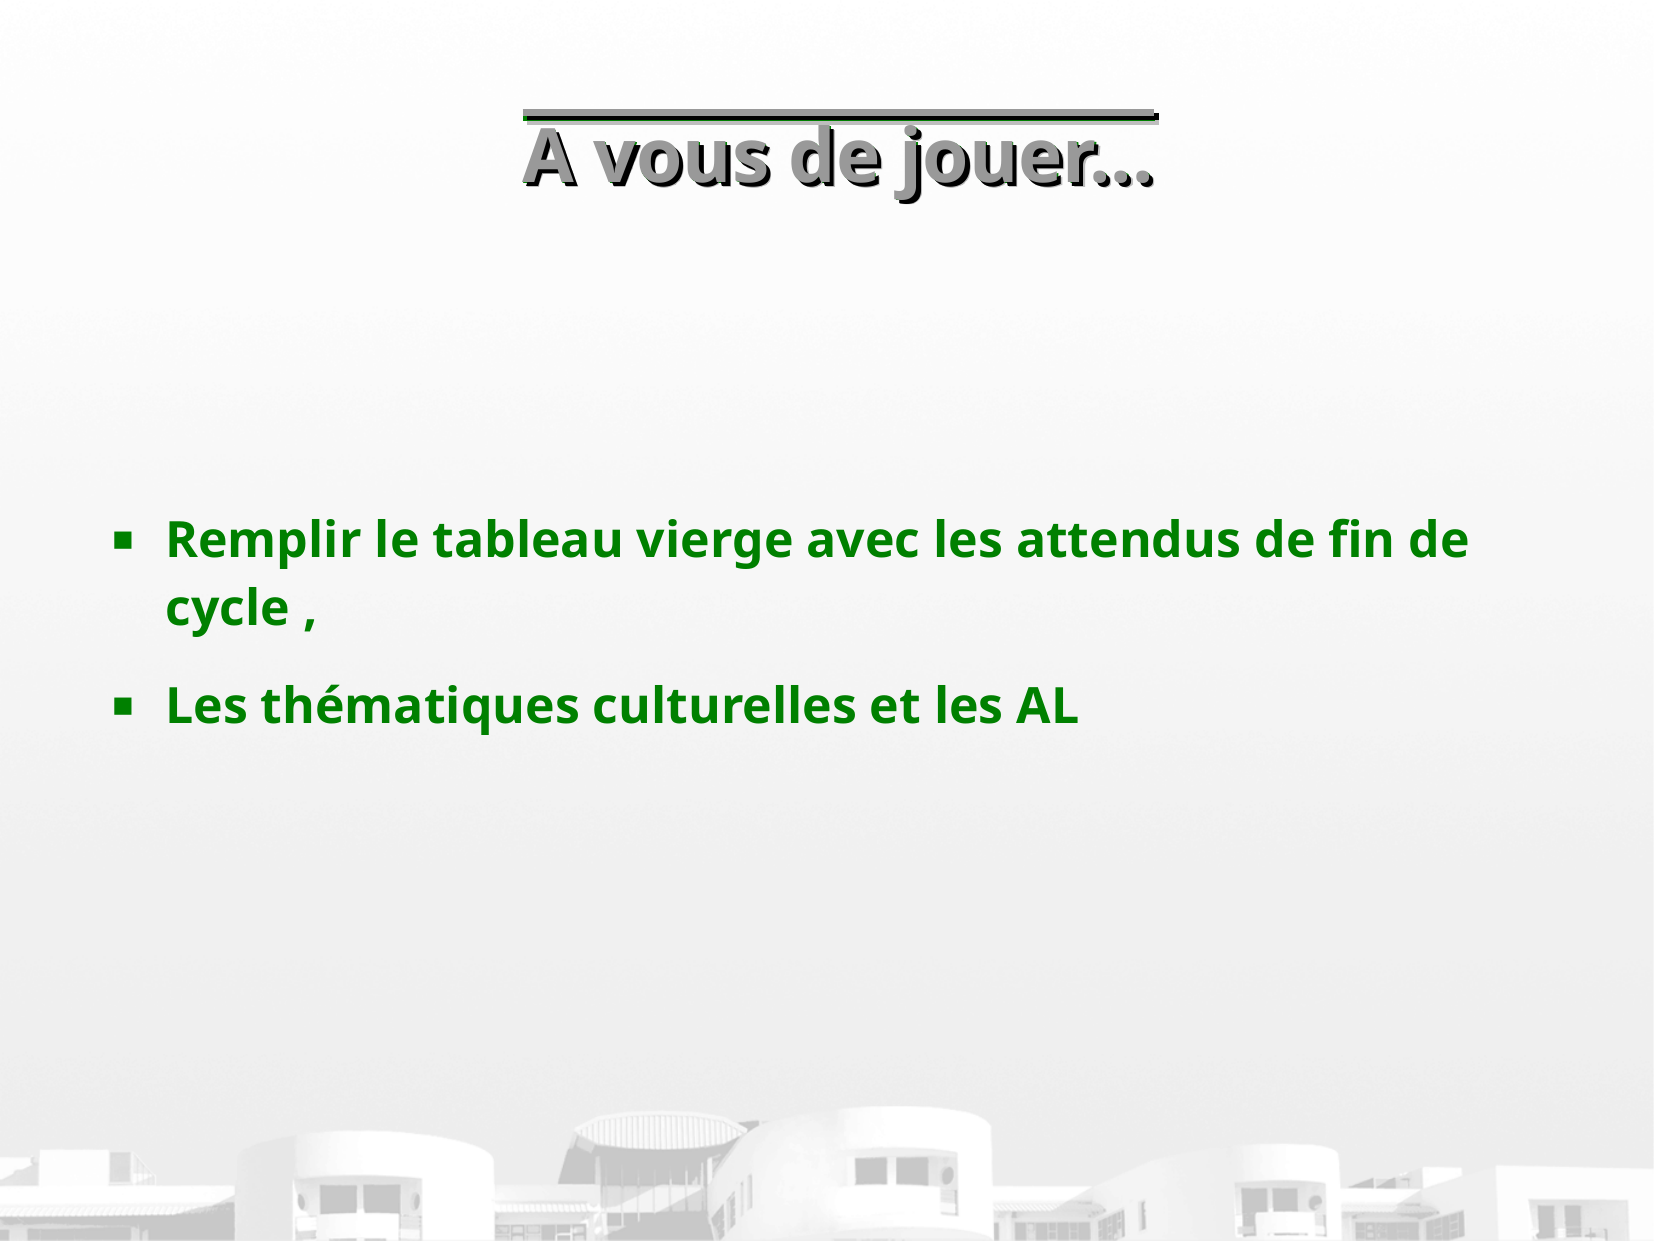

# A vous de jouer...
Remplir le tableau vierge avec les attendus de fin de cycle ,
Les thématiques culturelles et les AL